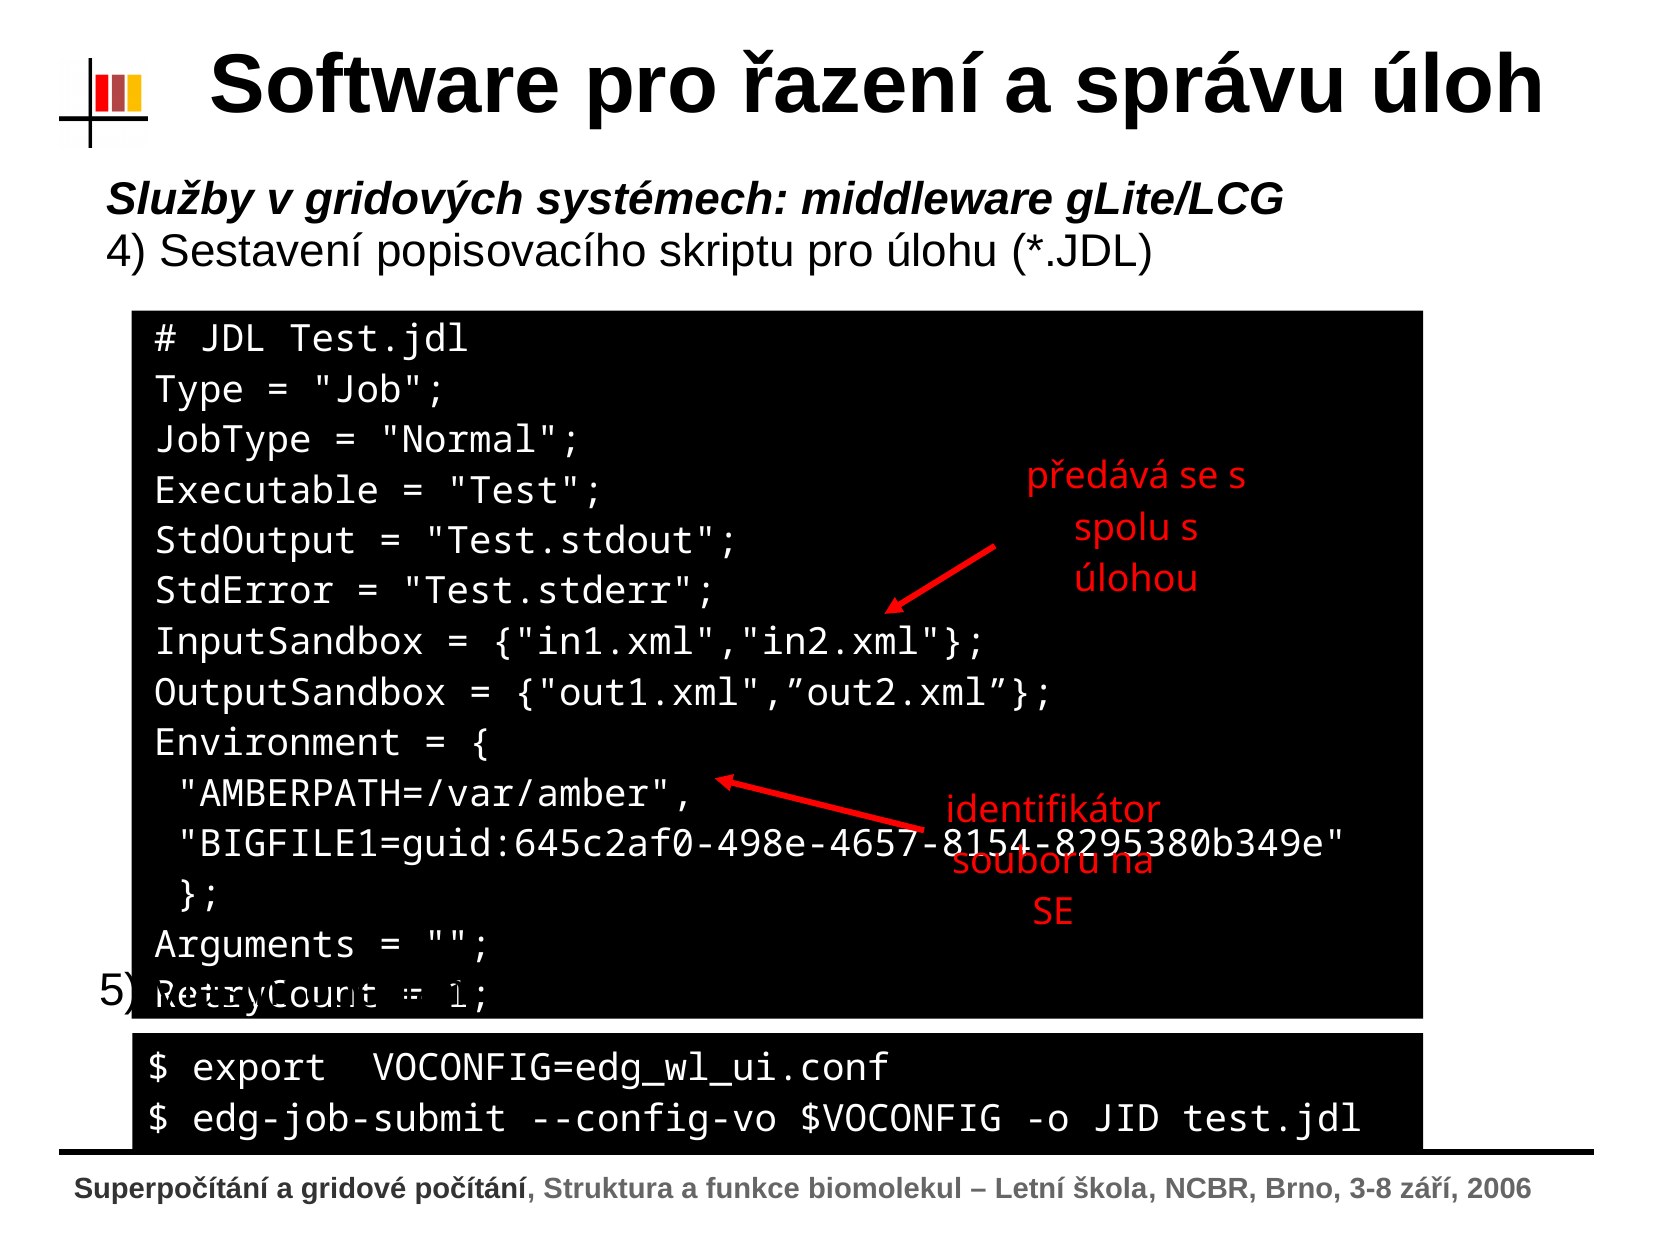

Software pro řazení a správu úloh
Služby v gridových systémech: middleware gLite/LCG
4) Sestavení popisovacího skriptu pro úlohu (*.JDL)
 # JDL Test.jdl
 Type = "Job";
 JobType = "Normal";
 Executable = "Test";
 StdOutput = "Test.stdout";
 StdError = "Test.stderr";
 InputSandbox = {"in1.xml","in2.xml"};
 OutputSandbox = {"out1.xml",”out2.xml”};
 Environment = {
 "AMBERPATH=/var/amber",
 "BIGFILE1=guid:645c2af0-498e-4657-8154-8295380b349e"
 };
 Arguments = "";
 RetryCount = 1;
předává se s spolu s úlohou
identifikátor
souboru na SE
5) Vlastní odeslání úlohy do gridu (edg-job-submit)
$ export VOCONFIG=edg_wl_ui.conf
$ edg-job-submit --config-vo $VOCONFIG -o JID test.jdl
Superpočítání a gridové počítání, Struktura a funkce biomolekul – Letní škola, NCBR, Brno, 3-8 září, 2006